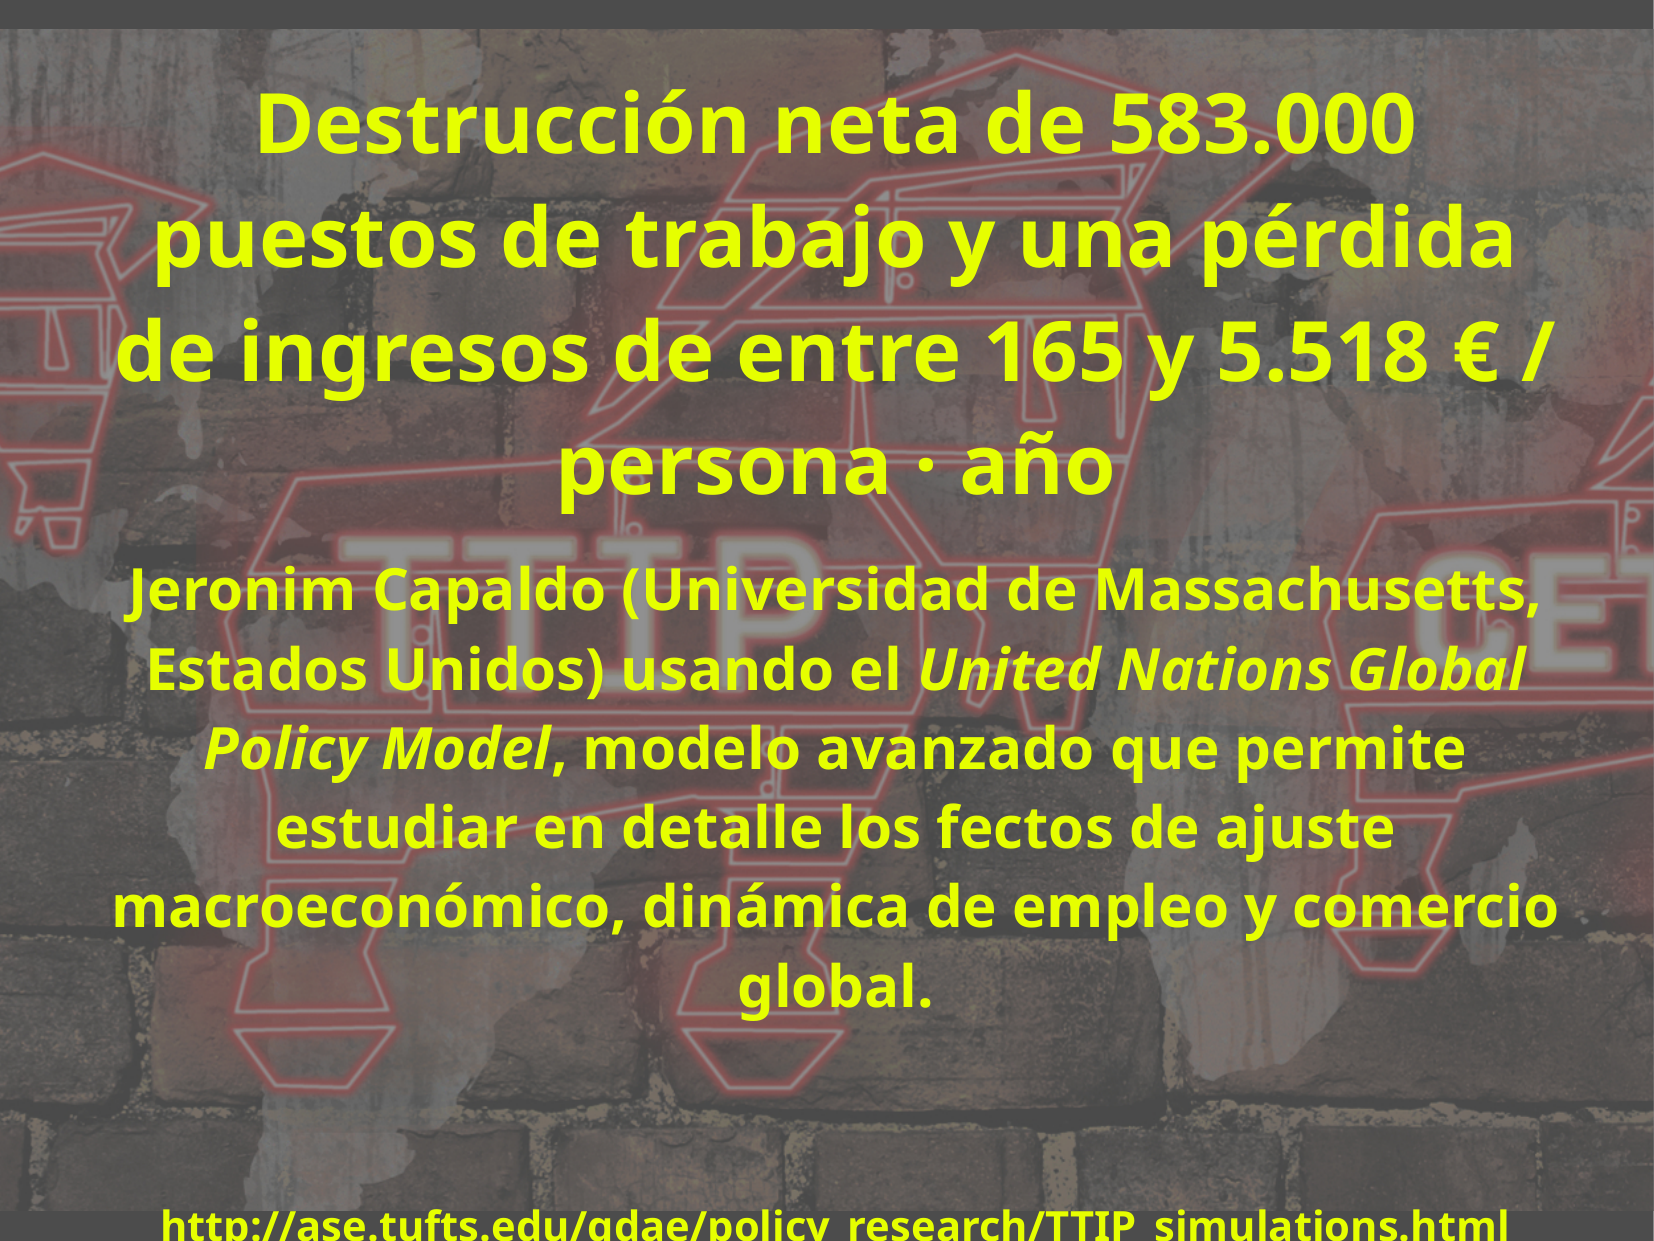

# Destrucción neta de 583.000 puestos de trabajo y una pérdida de ingresos de entre 165 y 5.518 € / persona · año
Jeronim Capaldo (Universidad de Massachusetts, Estados Unidos) usando el United Nations Global Policy Model, modelo avanzado que permite estudiar en detalle los fectos de ajuste macroeconómico, dinámica de empleo y comercio global.
http://ase.tufts.edu/gdae/policy_research/TTIP_simulations.html
http://ase.tufts.edu/gdae/Pubs/wp/14-03CapaldoTTIP_ES_Spanish.pdf
http://www.elblogsalmon.com/economia/tratado-de-libre-comercio-con-ee-uu-destruiria-600-mil-puestos-de-trabajo-en-europa